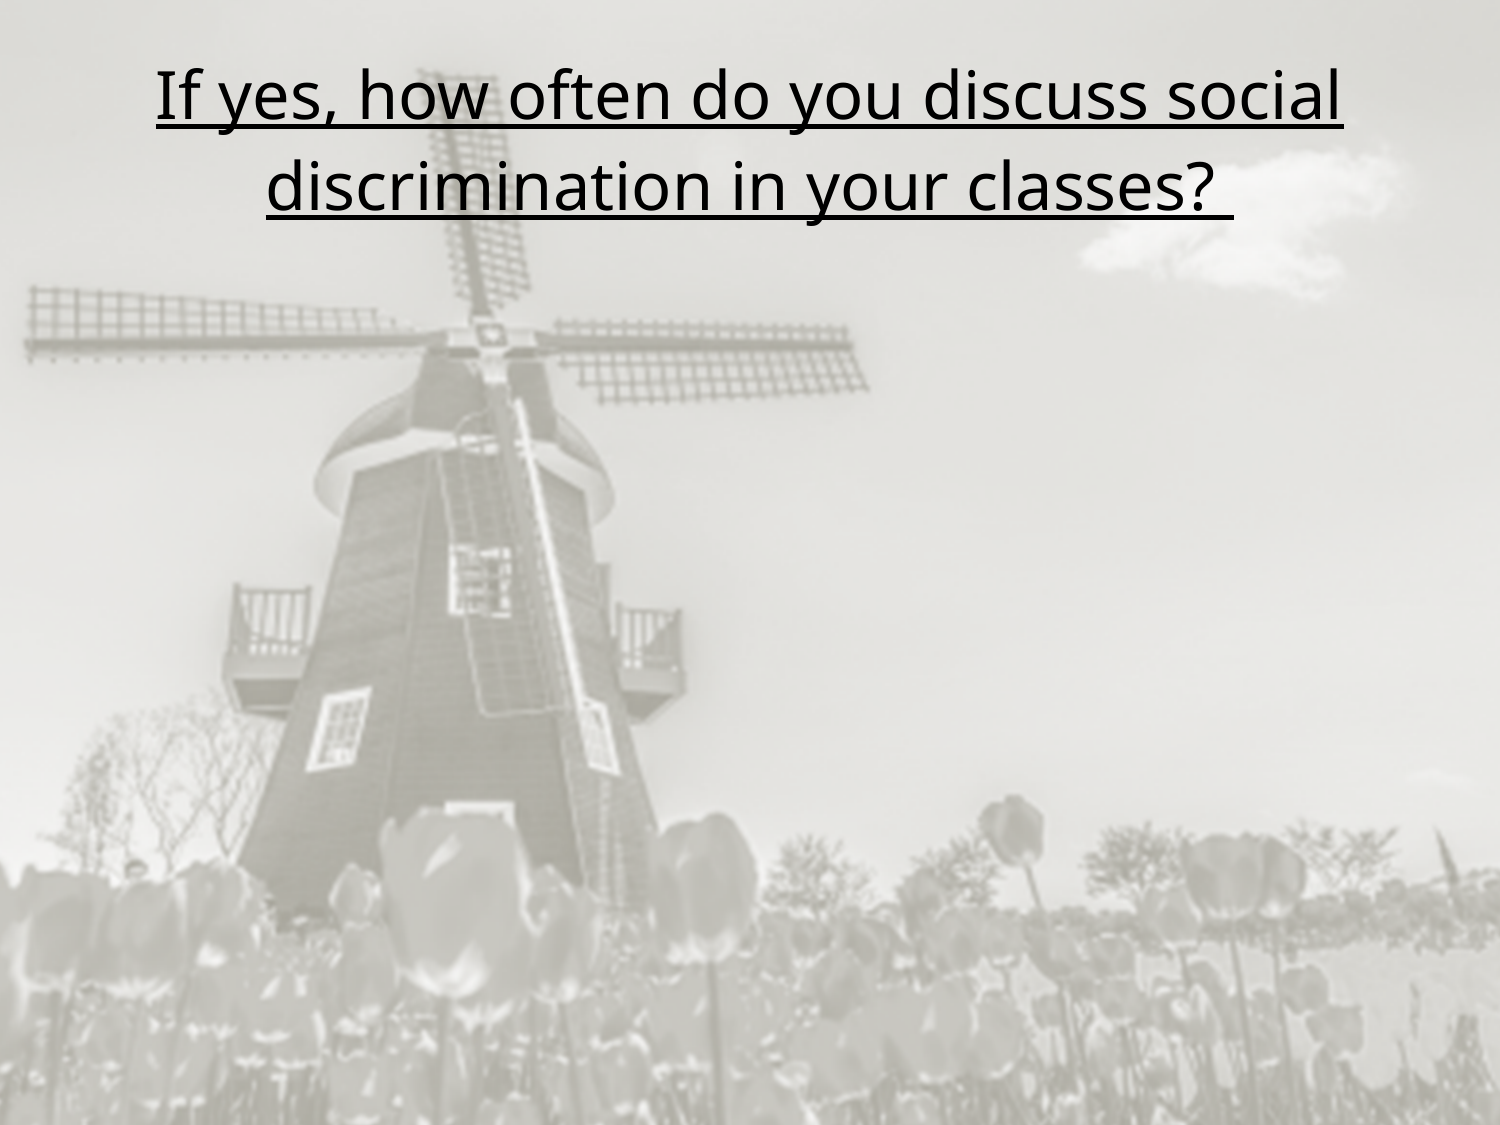

# If yes, how often do you discuss social discrimination in your classes?